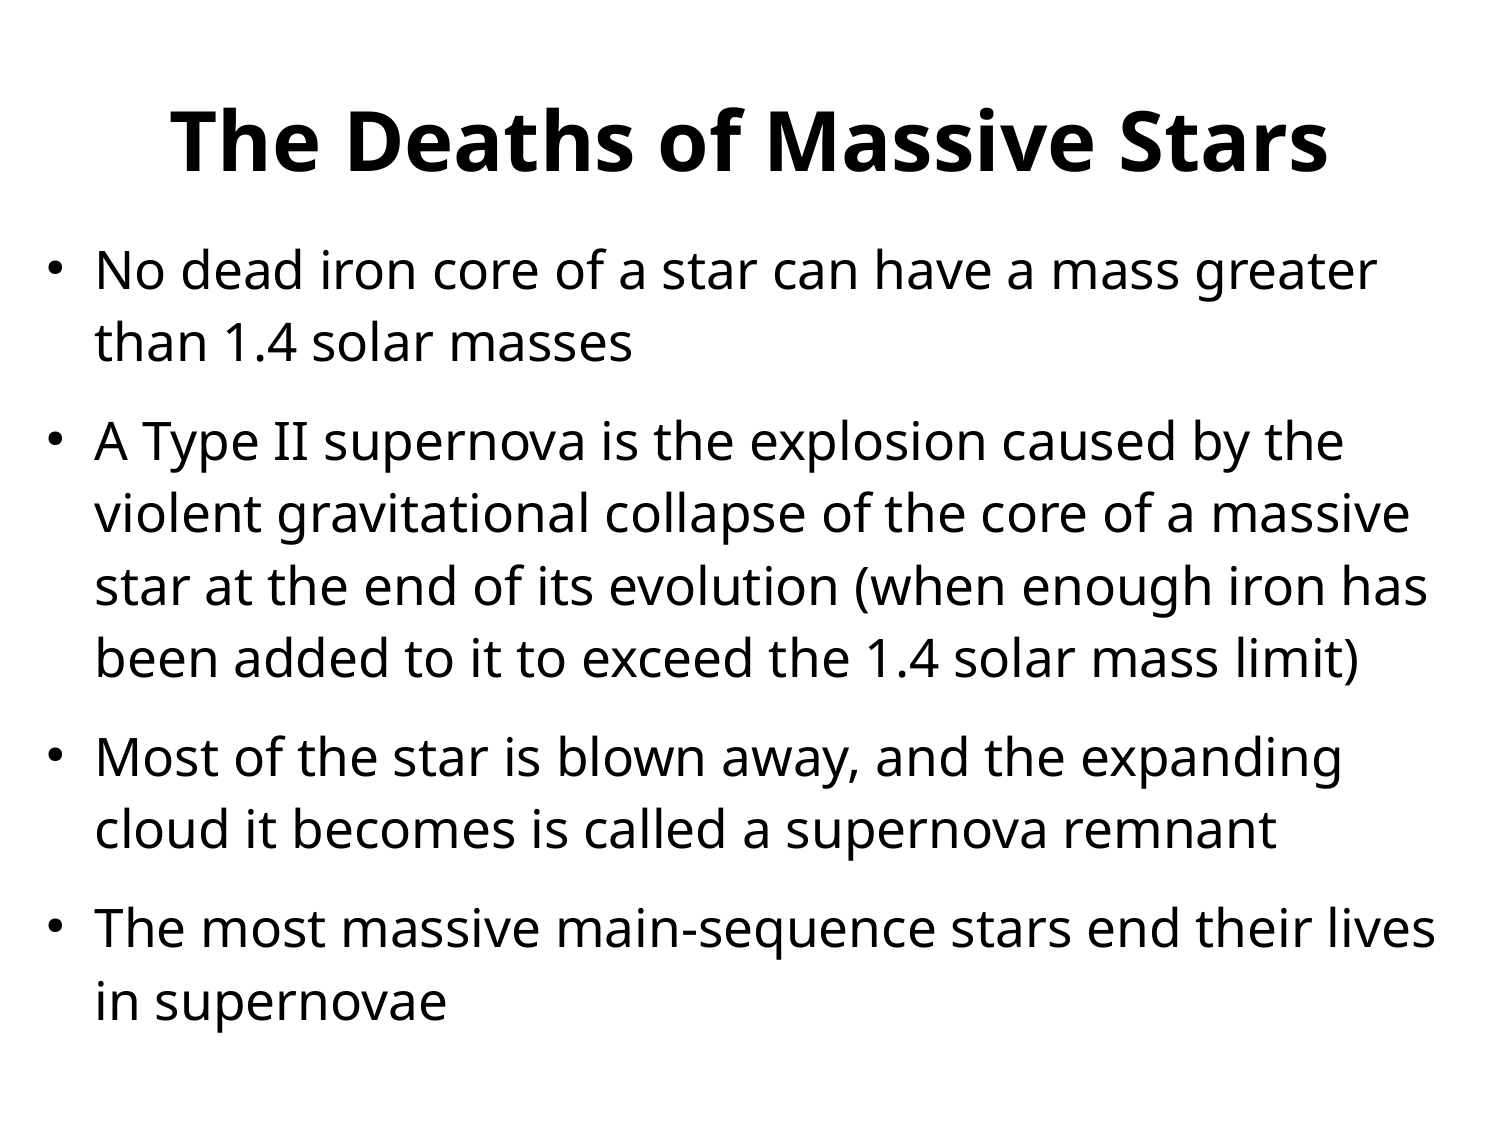

# The Deaths of Massive Stars
No dead iron core of a star can have a mass greater than 1.4 solar masses
A Type II supernova is the explosion caused by the violent gravitational collapse of the core of a massive star at the end of its evolution (when enough iron has been added to it to exceed the 1.4 solar mass limit)
Most of the star is blown away, and the expanding cloud it becomes is called a supernova remnant
The most massive main-sequence stars end their lives in supernovae